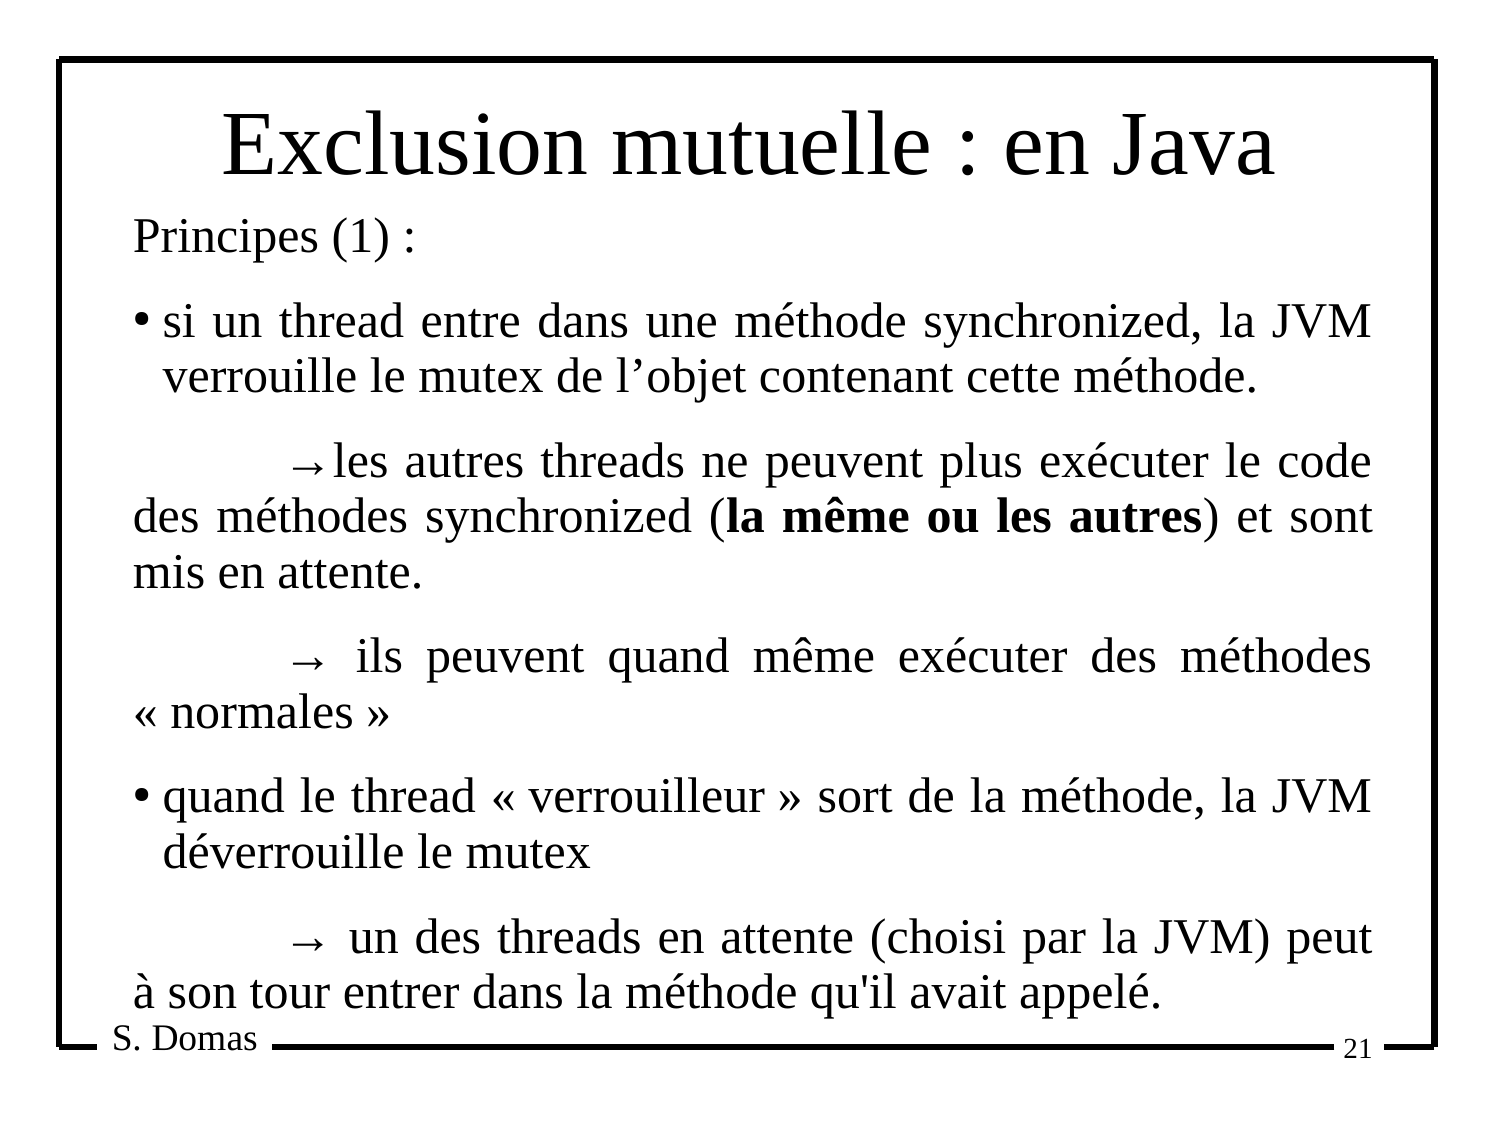

# Exclusion mutuelle : en Java
S. Domas
Principes (1) :
si un thread entre dans une méthode synchronized, la JVM verrouille le mutex de l’objet contenant cette méthode.
	→les autres threads ne peuvent plus exécuter le code des méthodes synchronized (la même ou les autres) et sont mis en attente.
	→ ils peuvent quand même exécuter des méthodes « normales »
quand le thread « verrouilleur » sort de la méthode, la JVM déverrouille le mutex
	→ un des threads en attente (choisi par la JVM) peut à son tour entrer dans la méthode qu'il avait appelé.
21